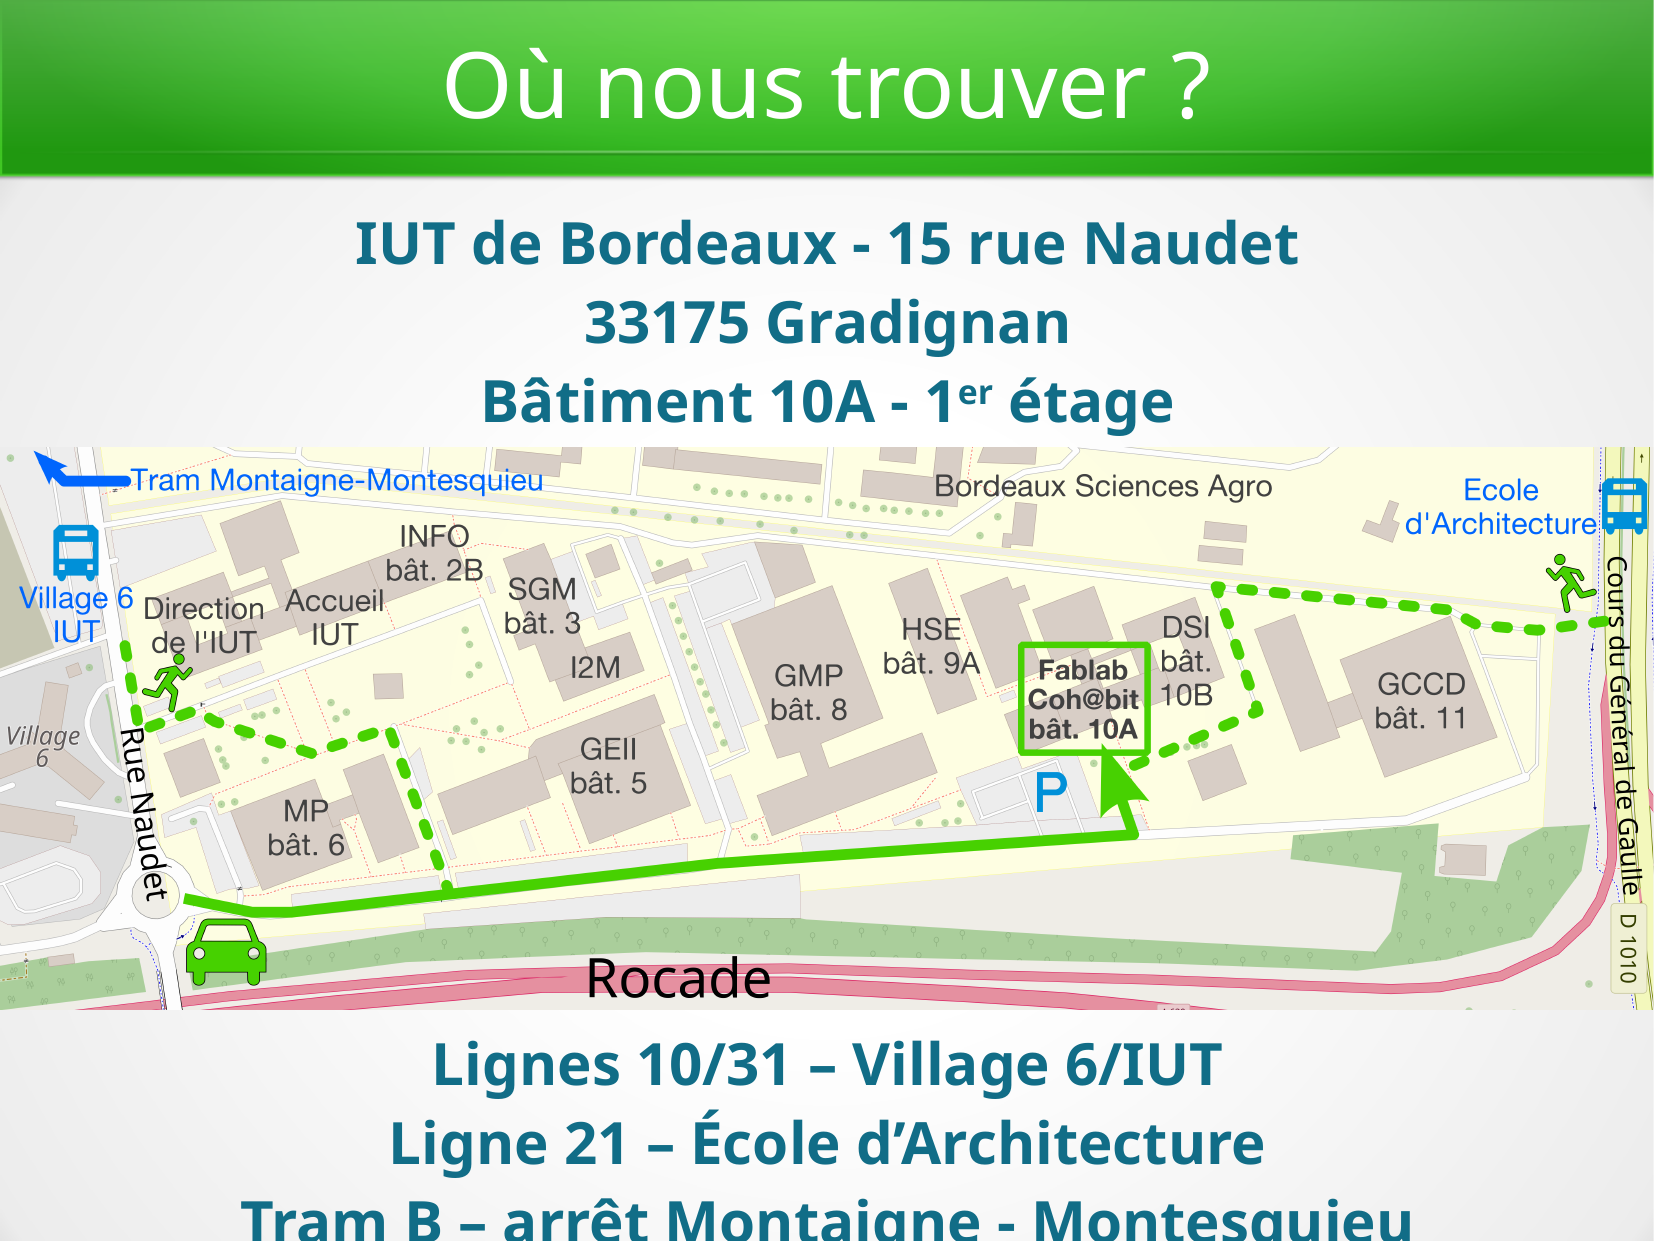

# Où nous trouver ?
IUT de Bordeaux - 15 rue Naudet
33175 Gradignan
Bâtiment 10A - 1er étage
Lignes 10/31 – Village 6/IUT
Ligne 21 – École d’Architecture
Tram B – arrêt Montaigne - Montesquieu